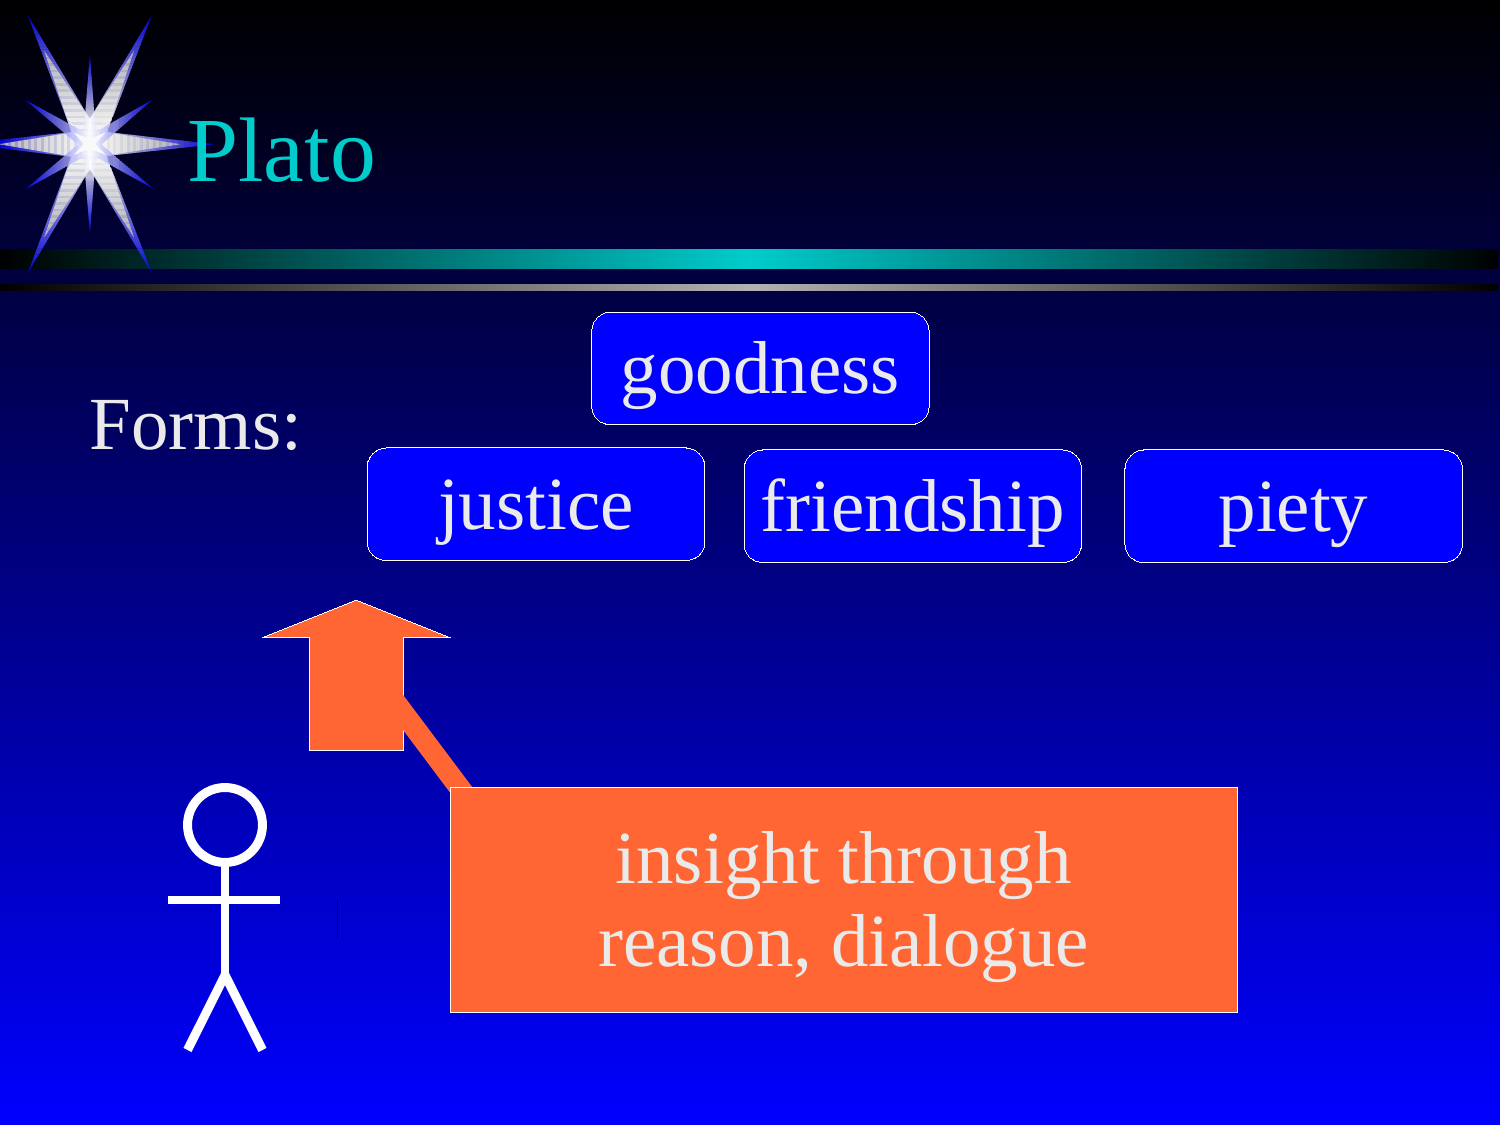

# Plato
goodness
Forms:
justice
friendship
piety
insight through
reason, dialogue